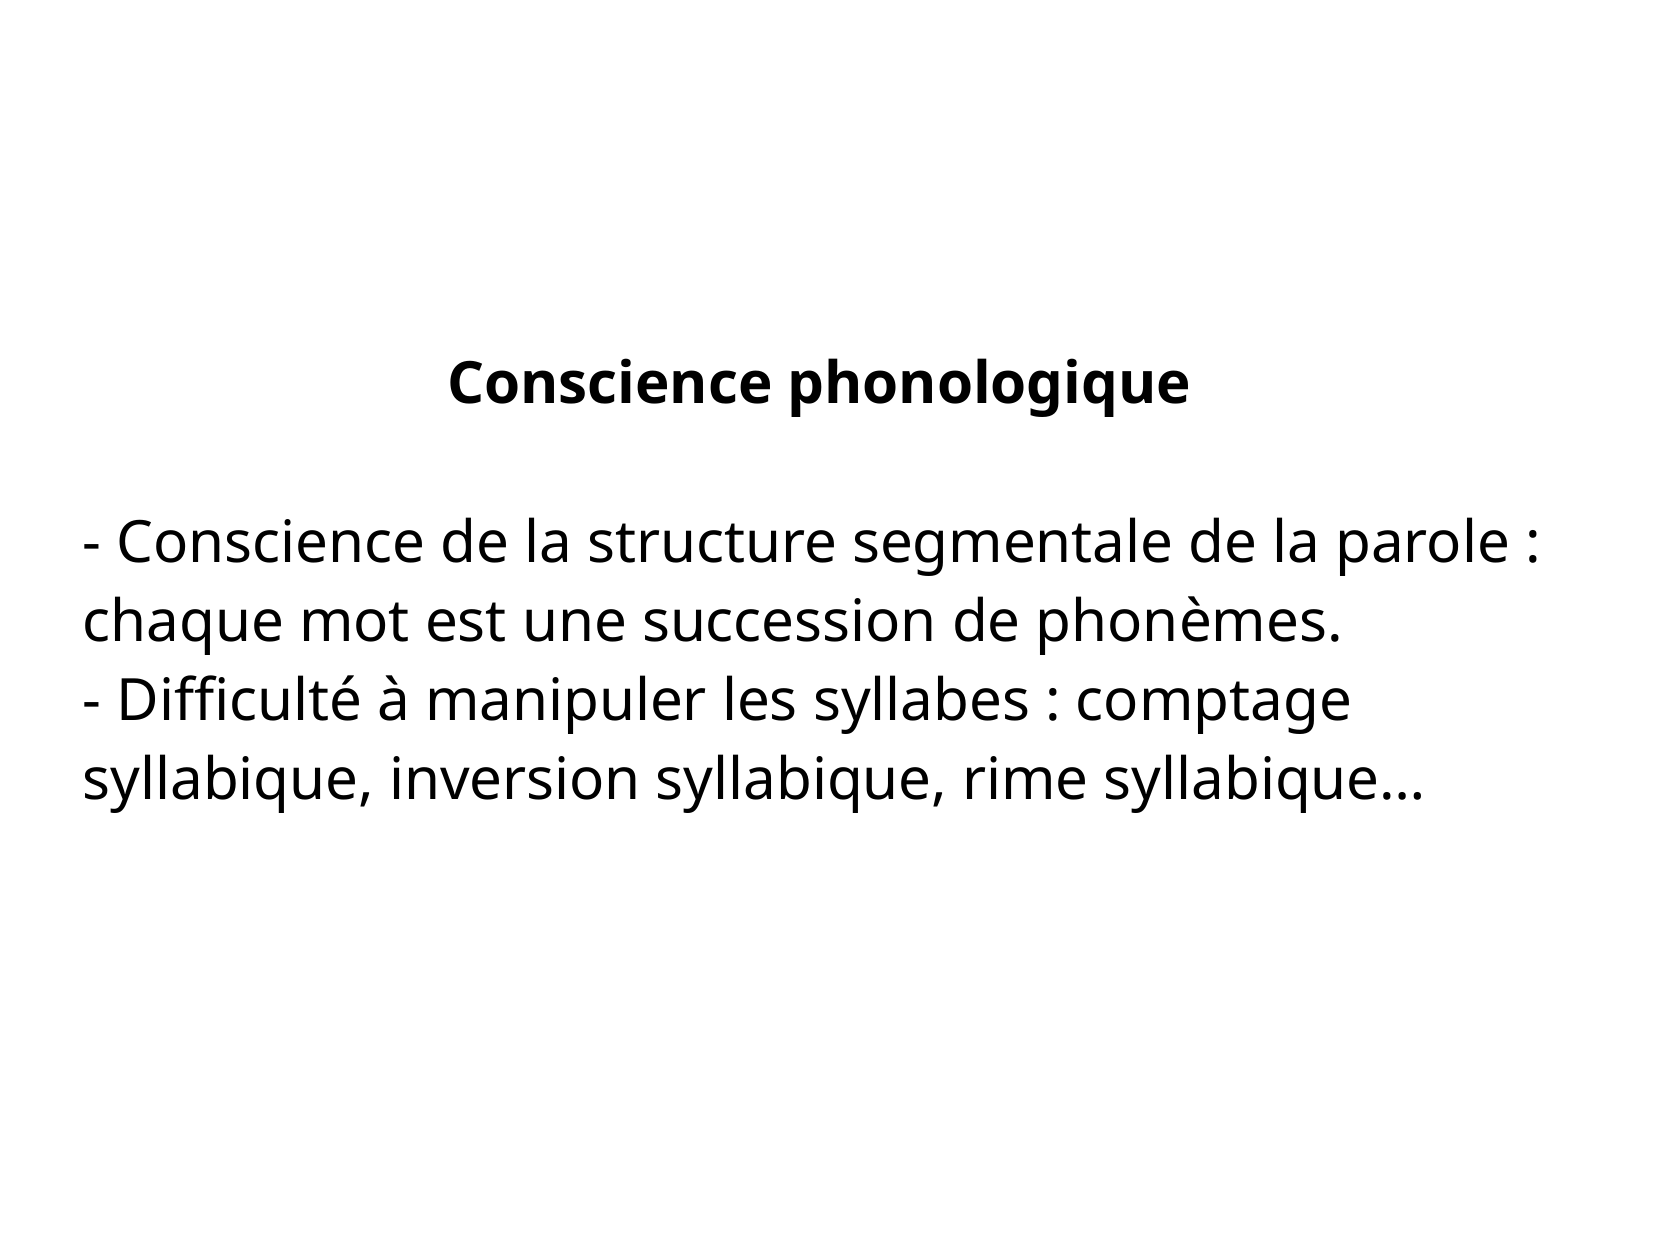

# Conscience phonologique
- Conscience de la structure segmentale de la parole : chaque mot est une succession de phonèmes.
- Difficulté à manipuler les syllabes : comptage syllabique, inversion syllabique, rime syllabique…